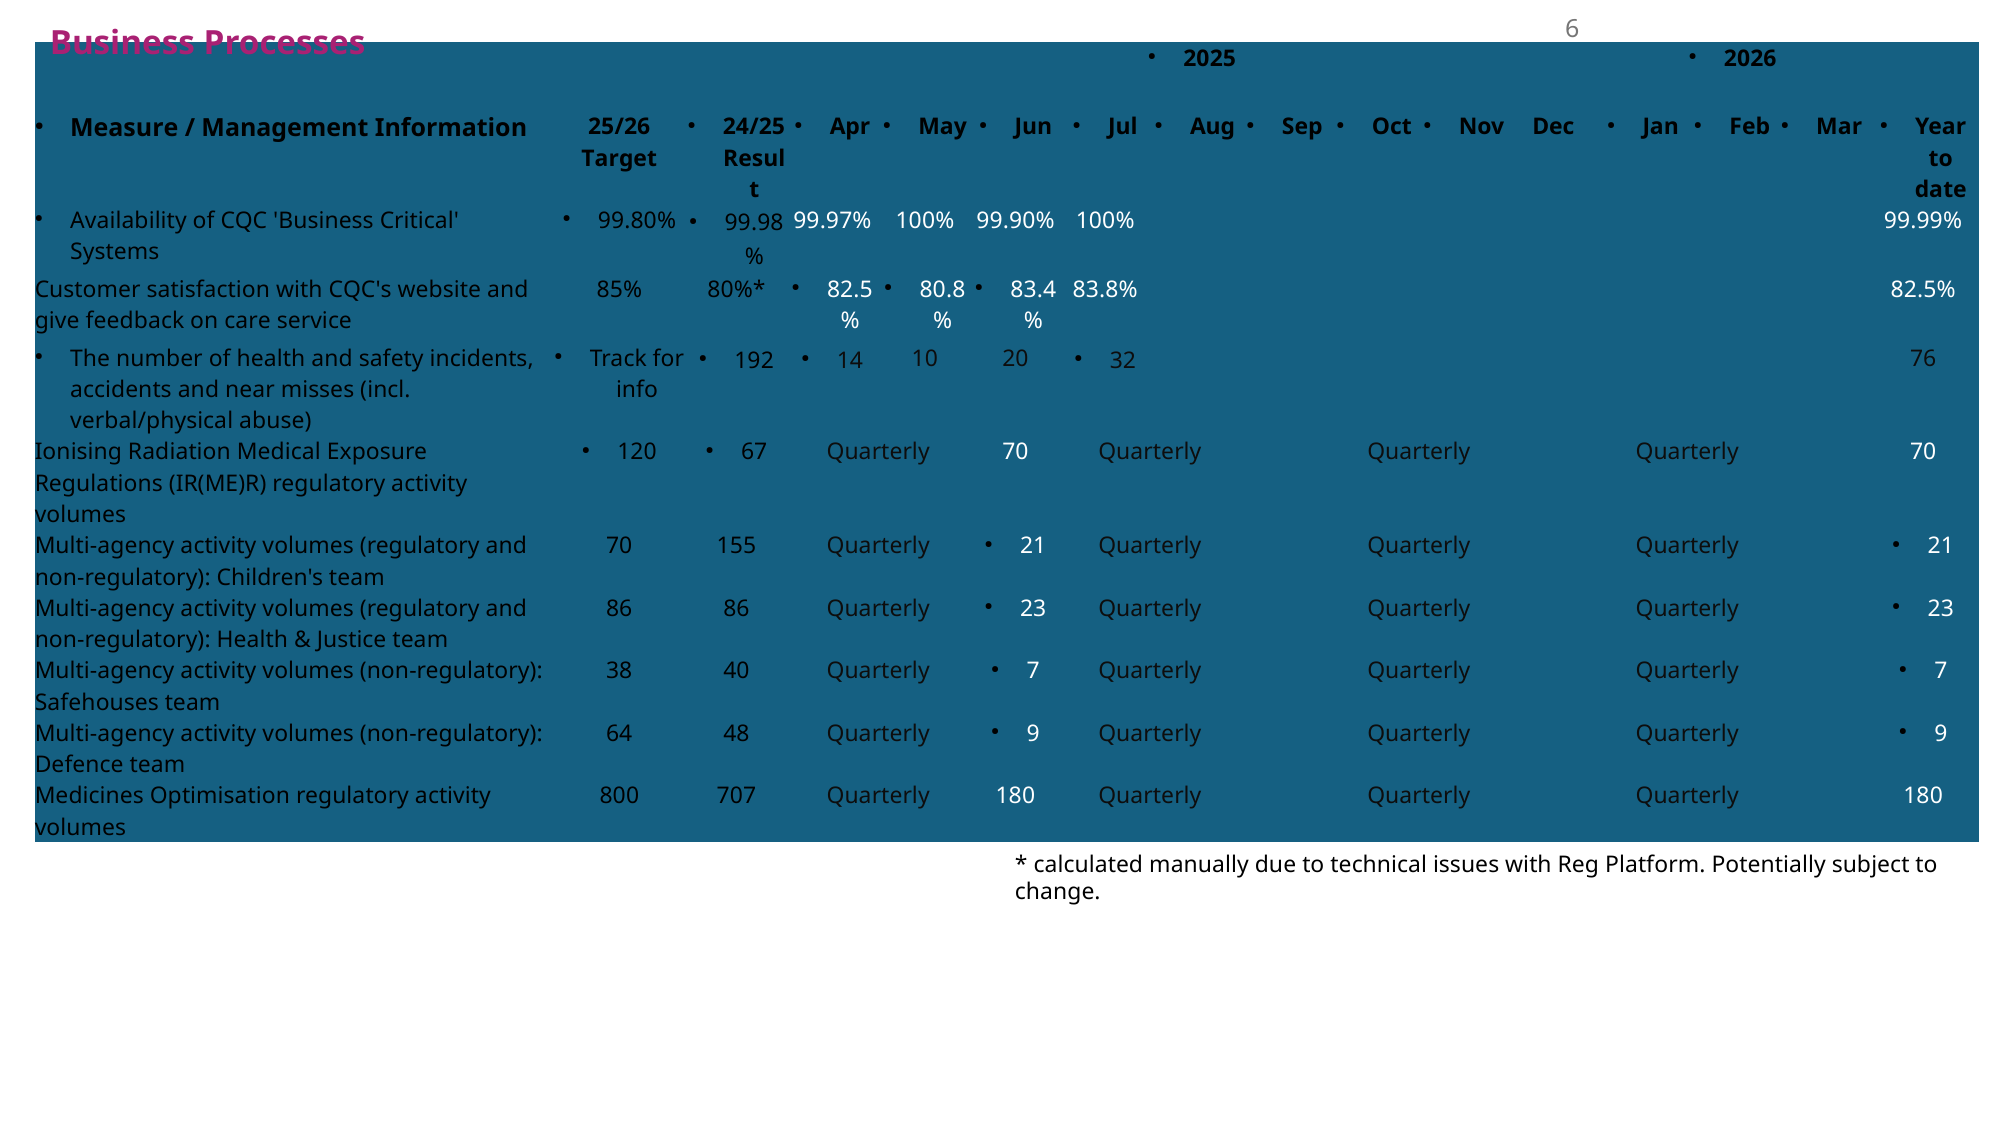

# Business Processes
| | | | 2025 | | | | | | | | | 2026 | | | |
| --- | --- | --- | --- | --- | --- | --- | --- | --- | --- | --- | --- | --- | --- | --- | --- |
| Measure / Management Information | 25/26 Target | 24/25 Result | Apr | May | Jun | Jul | Aug | Sep | Oct | Nov | Dec | Jan | Feb | Mar | Year to date |
| Availability of CQC 'Business Critical' Systems | 99.80% | 99.98% | 99.97% | 100% | 99.90% | 100% | | | | | | | | | 99.99% |
| Customer satisfaction with CQC's website and give feedback on care service | 85% | 80%\* | 82.5% | 80.8% | 83.4% | 83.8% | | | | | | | | | 82.5% |
| The number of health and safety incidents, accidents and near misses (incl. verbal/physical abuse) | Track for info | 192 | 14 | 10 | 20 | 32 | | | | | | | | | 76 |
| Ionising Radiation Medical Exposure Regulations (IR(ME)R) regulatory activity volumes | 120 | 67 | Quarterly | | 70 | Quarterly | | | Quarterly | | | Quarterly | | | 70 |
| Multi-agency activity volumes (regulatory and non-regulatory): Children's team | 70 | 155 | Quarterly | | 21 | Quarterly | | | Quarterly | | | Quarterly | | | 21 |
| Multi-agency activity volumes (regulatory and non-regulatory): Health & Justice team | 86 | 86 | Quarterly | | 23 | Quarterly | | | Quarterly | | | Quarterly | | | 23 |
| Multi-agency activity volumes (non-regulatory): Safehouses team | 38 | 40 | Quarterly | | 7 | Quarterly | | | Quarterly | | | Quarterly | | | 7 |
| Multi-agency activity volumes (non-regulatory): Defence team | 64 | 48 | Quarterly | | 9 | Quarterly | | | Quarterly | | | Quarterly | | | 9 |
| Medicines Optimisation regulatory activity volumes | 800 | 707 | Quarterly | | 180 | Quarterly | | | Quarterly | | | Quarterly | | | 180 |
* calculated manually due to technical issues with Reg Platform. Potentially subject to change.